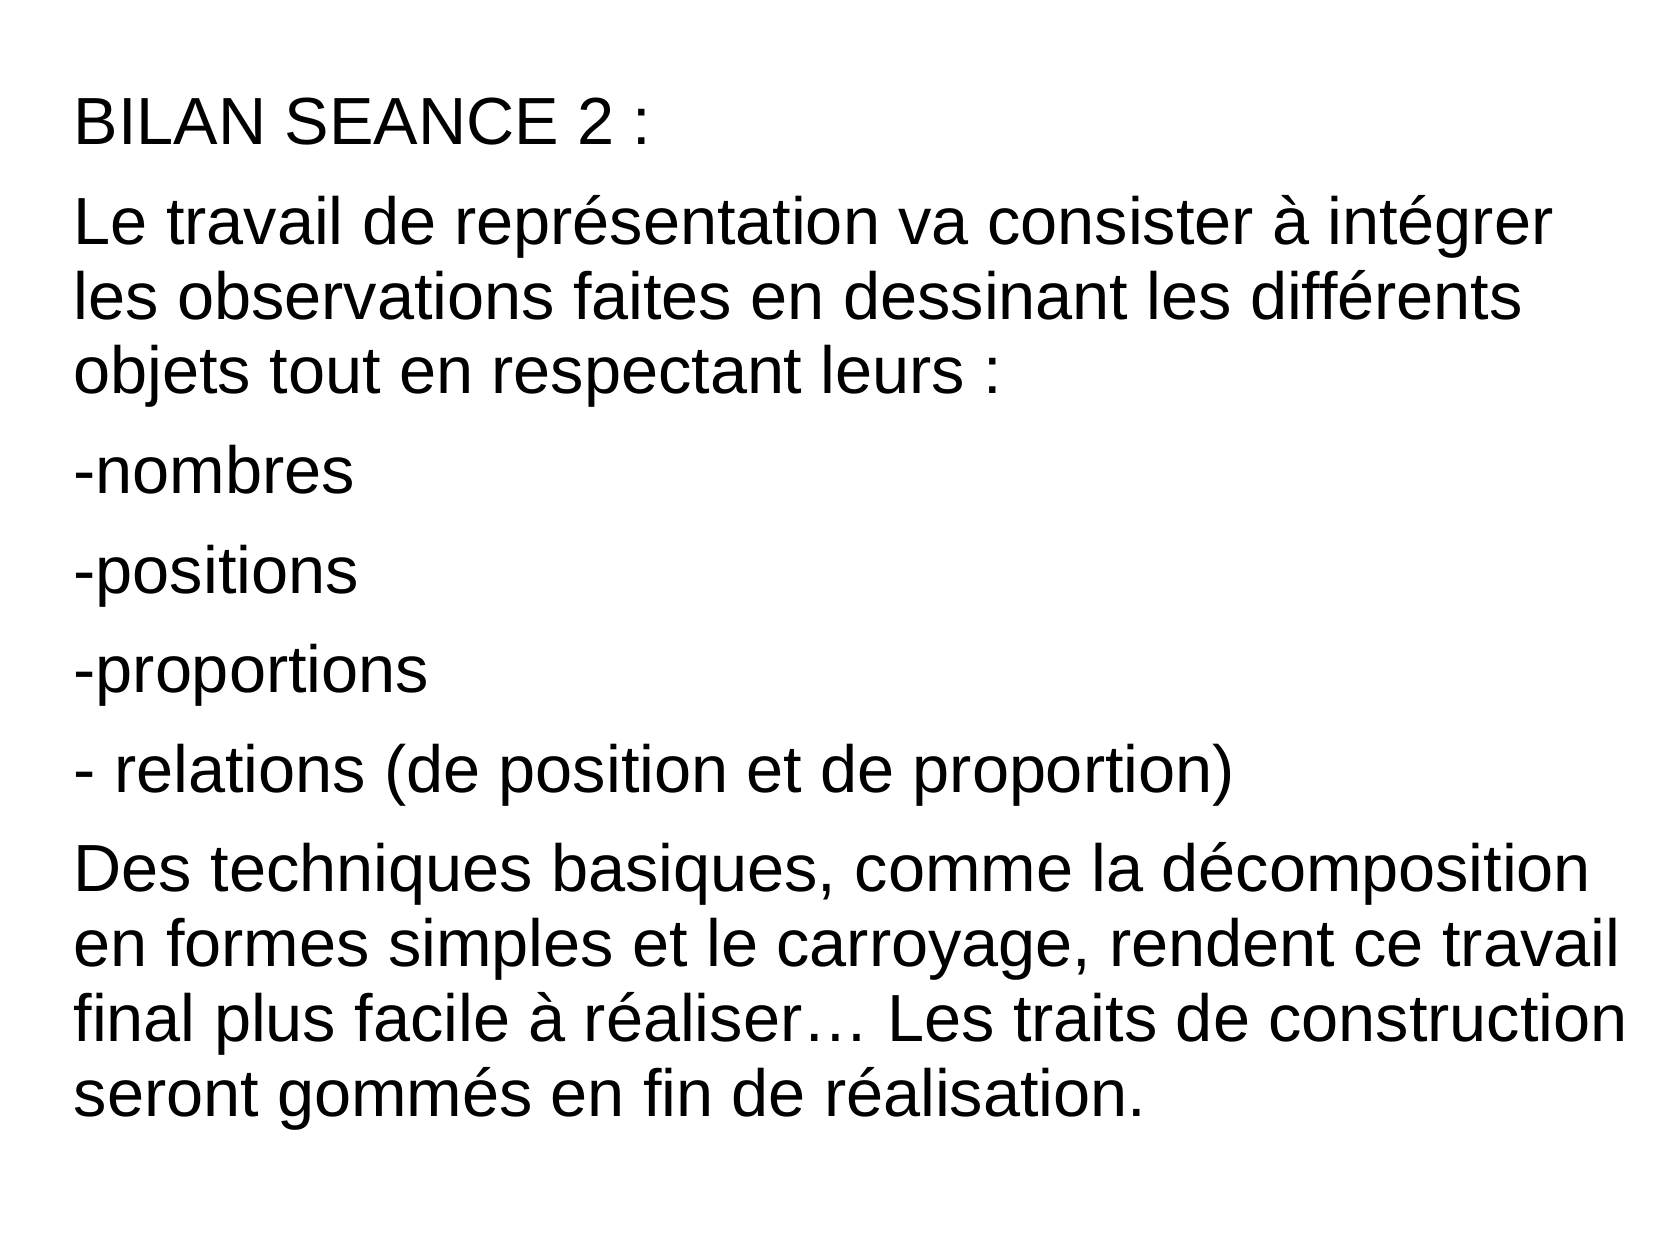

BILAN SEANCE 2 :
Le travail de représentation va consister à intégrer les observations faites en dessinant les différents objets tout en respectant leurs :
-nombres
-positions
-proportions
- relations (de position et de proportion)
Des techniques basiques, comme la décomposition en formes simples et le carroyage, rendent ce travail final plus facile à réaliser… Les traits de construction seront gommés en fin de réalisation.